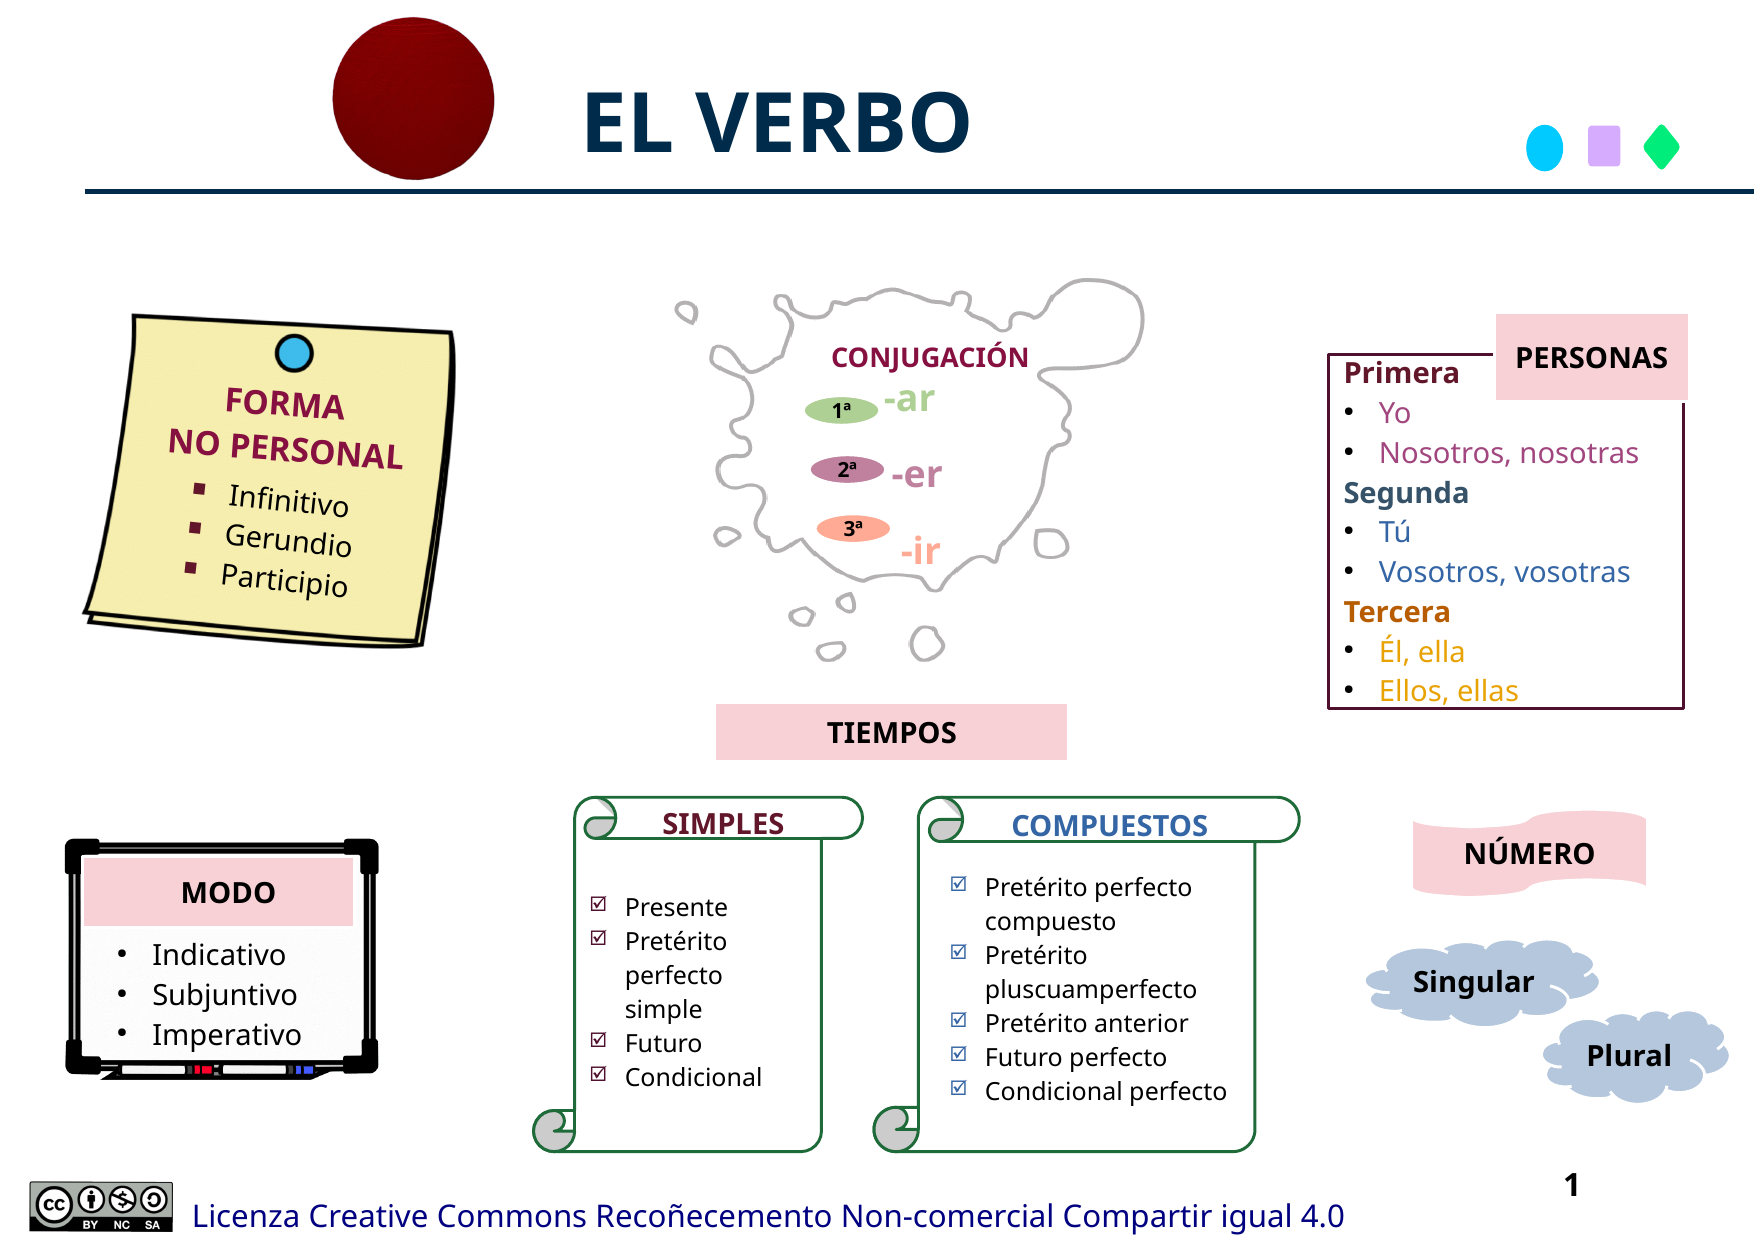

# EL VERBO
-ar
 -er
 -ir
CONJUGACIÓN
1ª
2ª
3ª
FORMA
NO PERSONAL
Infinitivo
Gerundio
Participio
PERSONAS
Primera
Yo
Nosotros, nosotras
Segunda
Tú
Vosotros, vosotras
Tercera
Él, ella
Ellos, ellas
TIEMPOS
SIMPLES
COMPUESTOS
MODO
Indicativo
Subjuntivo
Imperativo
Presente
Pretérito perfecto simple
Futuro
Condicional
NÚMERO
Pretérito perfecto compuesto
Pretérito pluscuamperfecto
Pretérito anterior
Futuro perfecto
Condicional perfecto
Singular
Plural
Licenza Creative Commons Recoñecemento Non-comercial Compartir igual 4.0